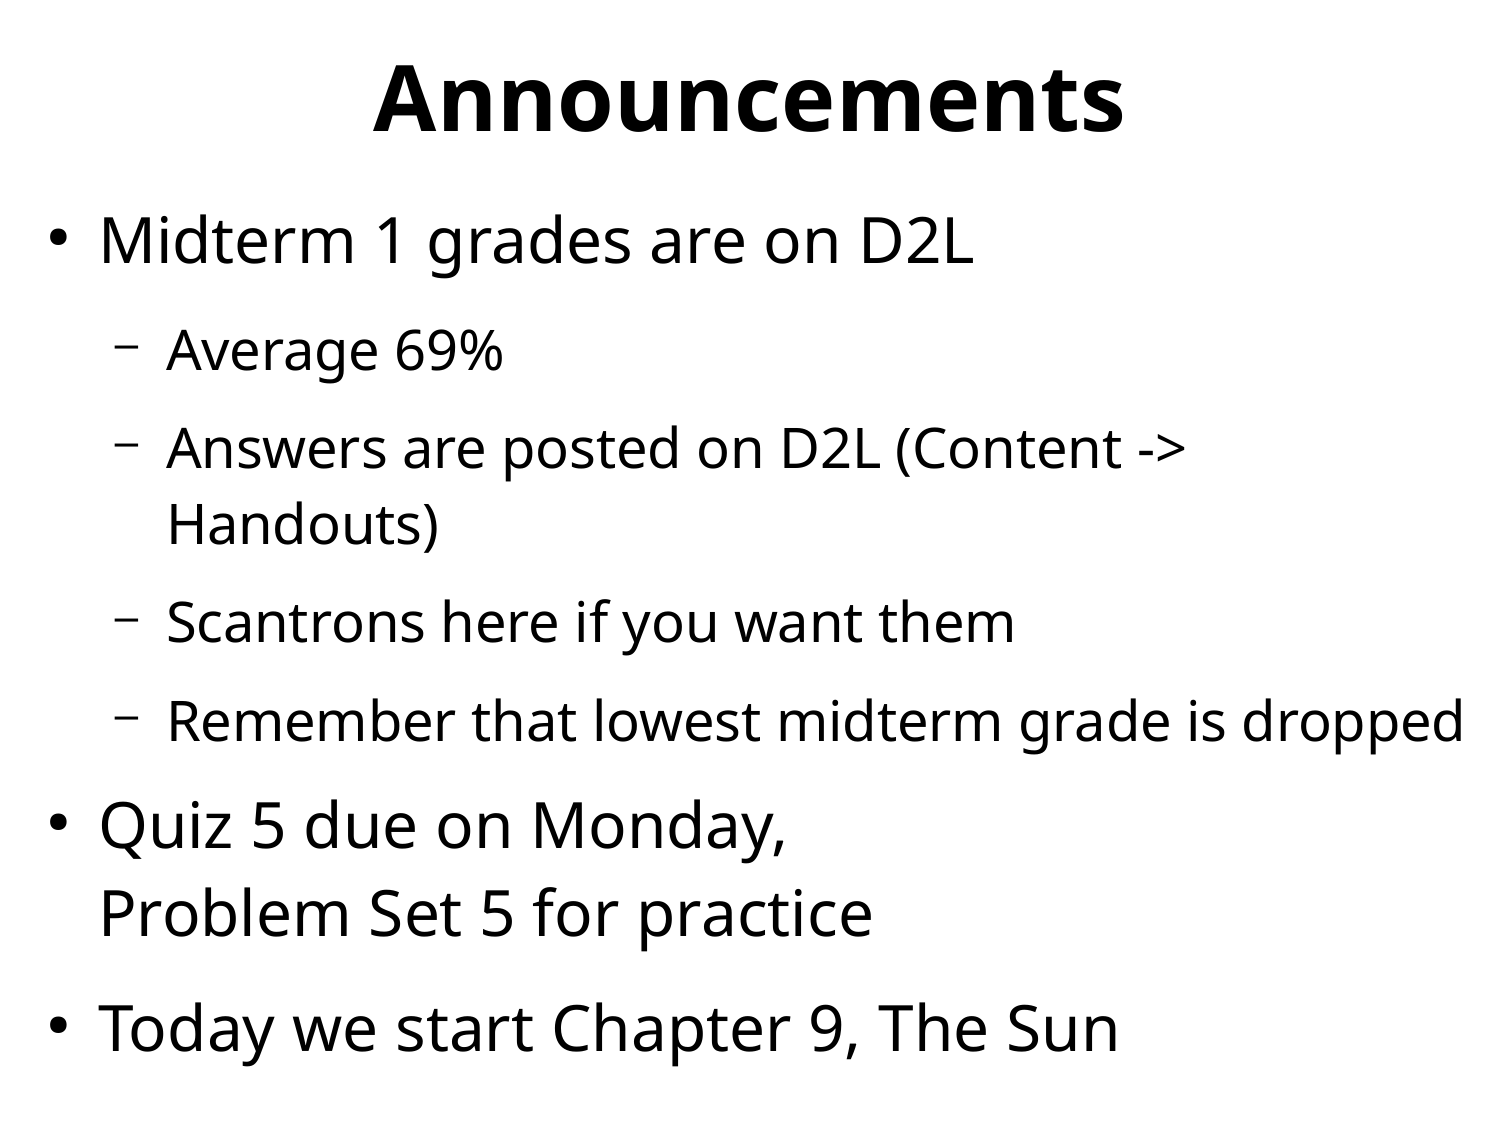

# Announcements
Midterm 1 grades are on D2L
Average 69%
Answers are posted on D2L (Content -> Handouts)
Scantrons here if you want them
Remember that lowest midterm grade is dropped
Quiz 5 due on Monday,
Problem Set 5 for practice
Today we start Chapter 9, The Sun